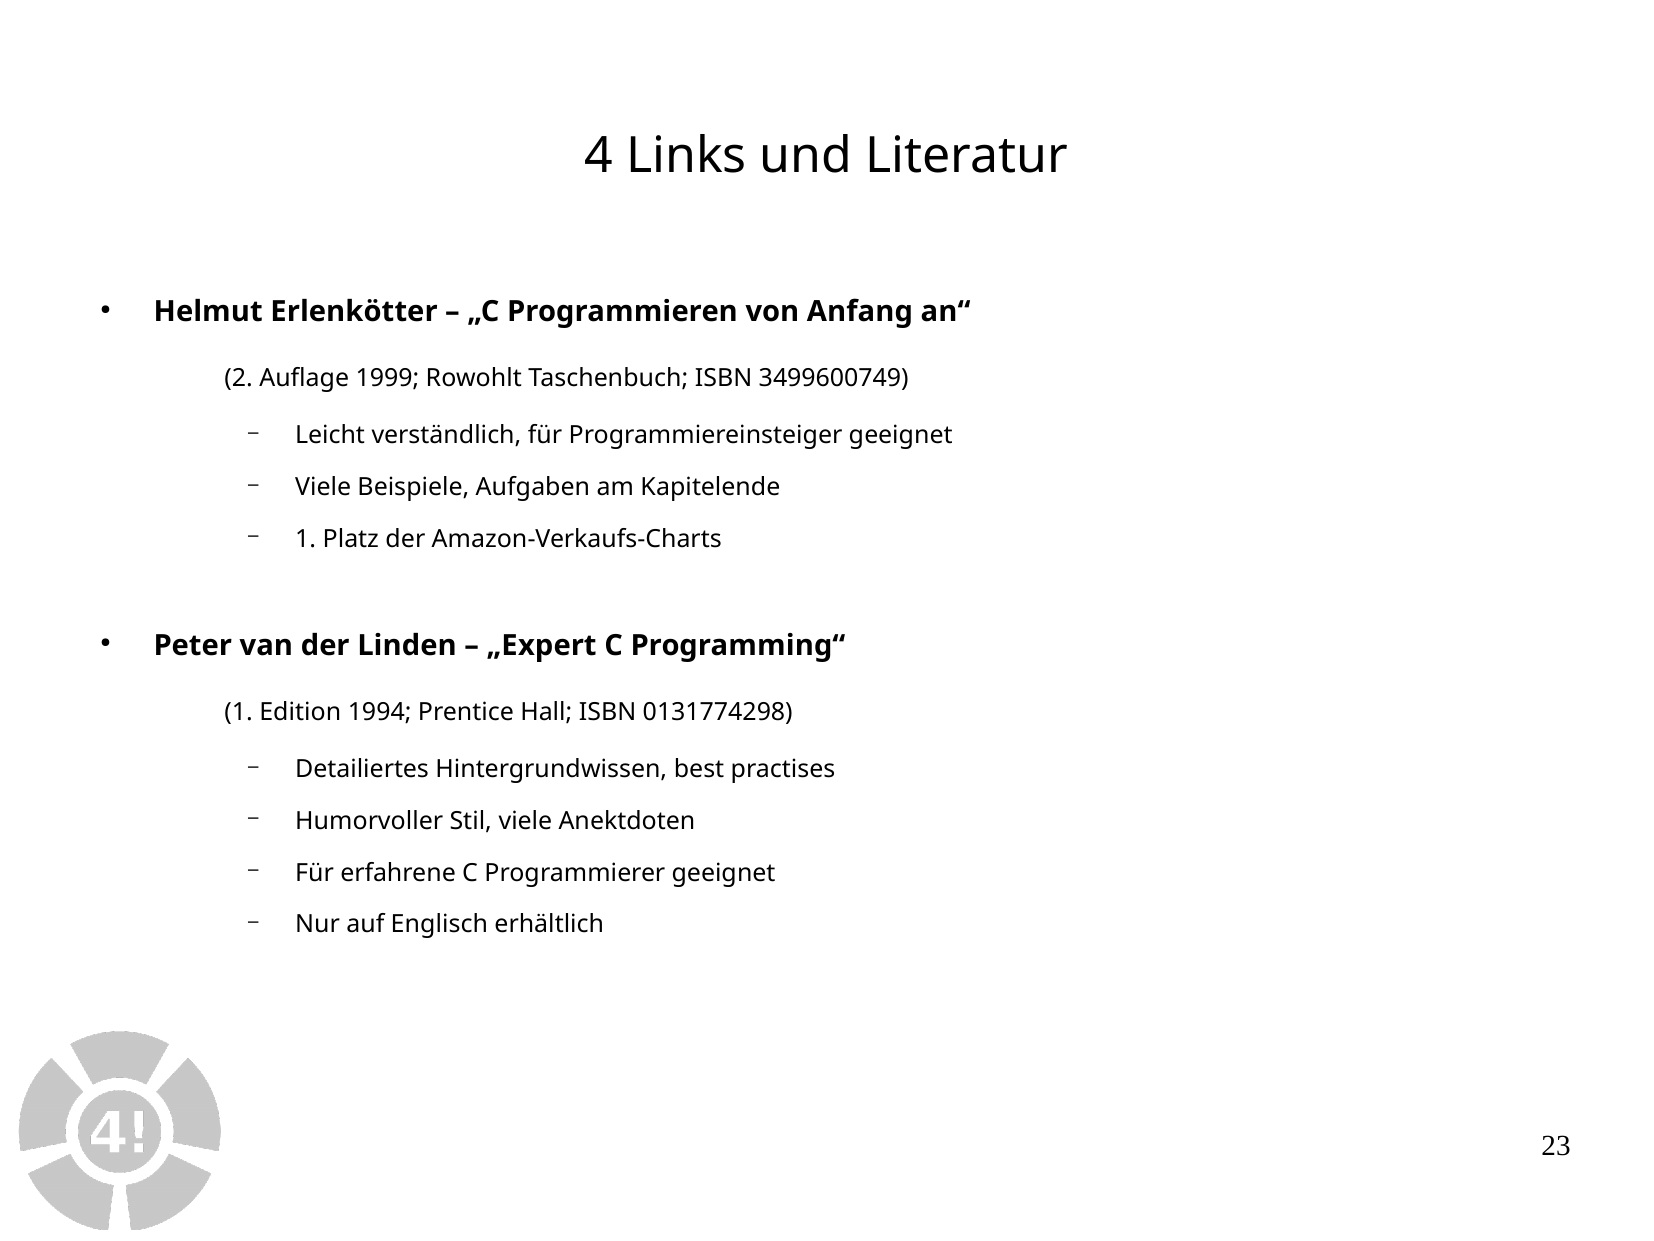

# 4 Links und Literatur
Helmut Erlenkötter – „C Programmieren von Anfang an“
(2. Auflage 1999; Rowohlt Taschenbuch; ISBN 3499600749)
Leicht verständlich, für Programmiereinsteiger geeignet
Viele Beispiele, Aufgaben am Kapitelende
1. Platz der Amazon-Verkaufs-Charts
Peter van der Linden – „Expert C Programming“
(1. Edition 1994; Prentice Hall; ISBN 0131774298)
Detailiertes Hintergrundwissen, best practises
Humorvoller Stil, viele Anektdoten
Für erfahrene C Programmierer geeignet
Nur auf Englisch erhältlich
23